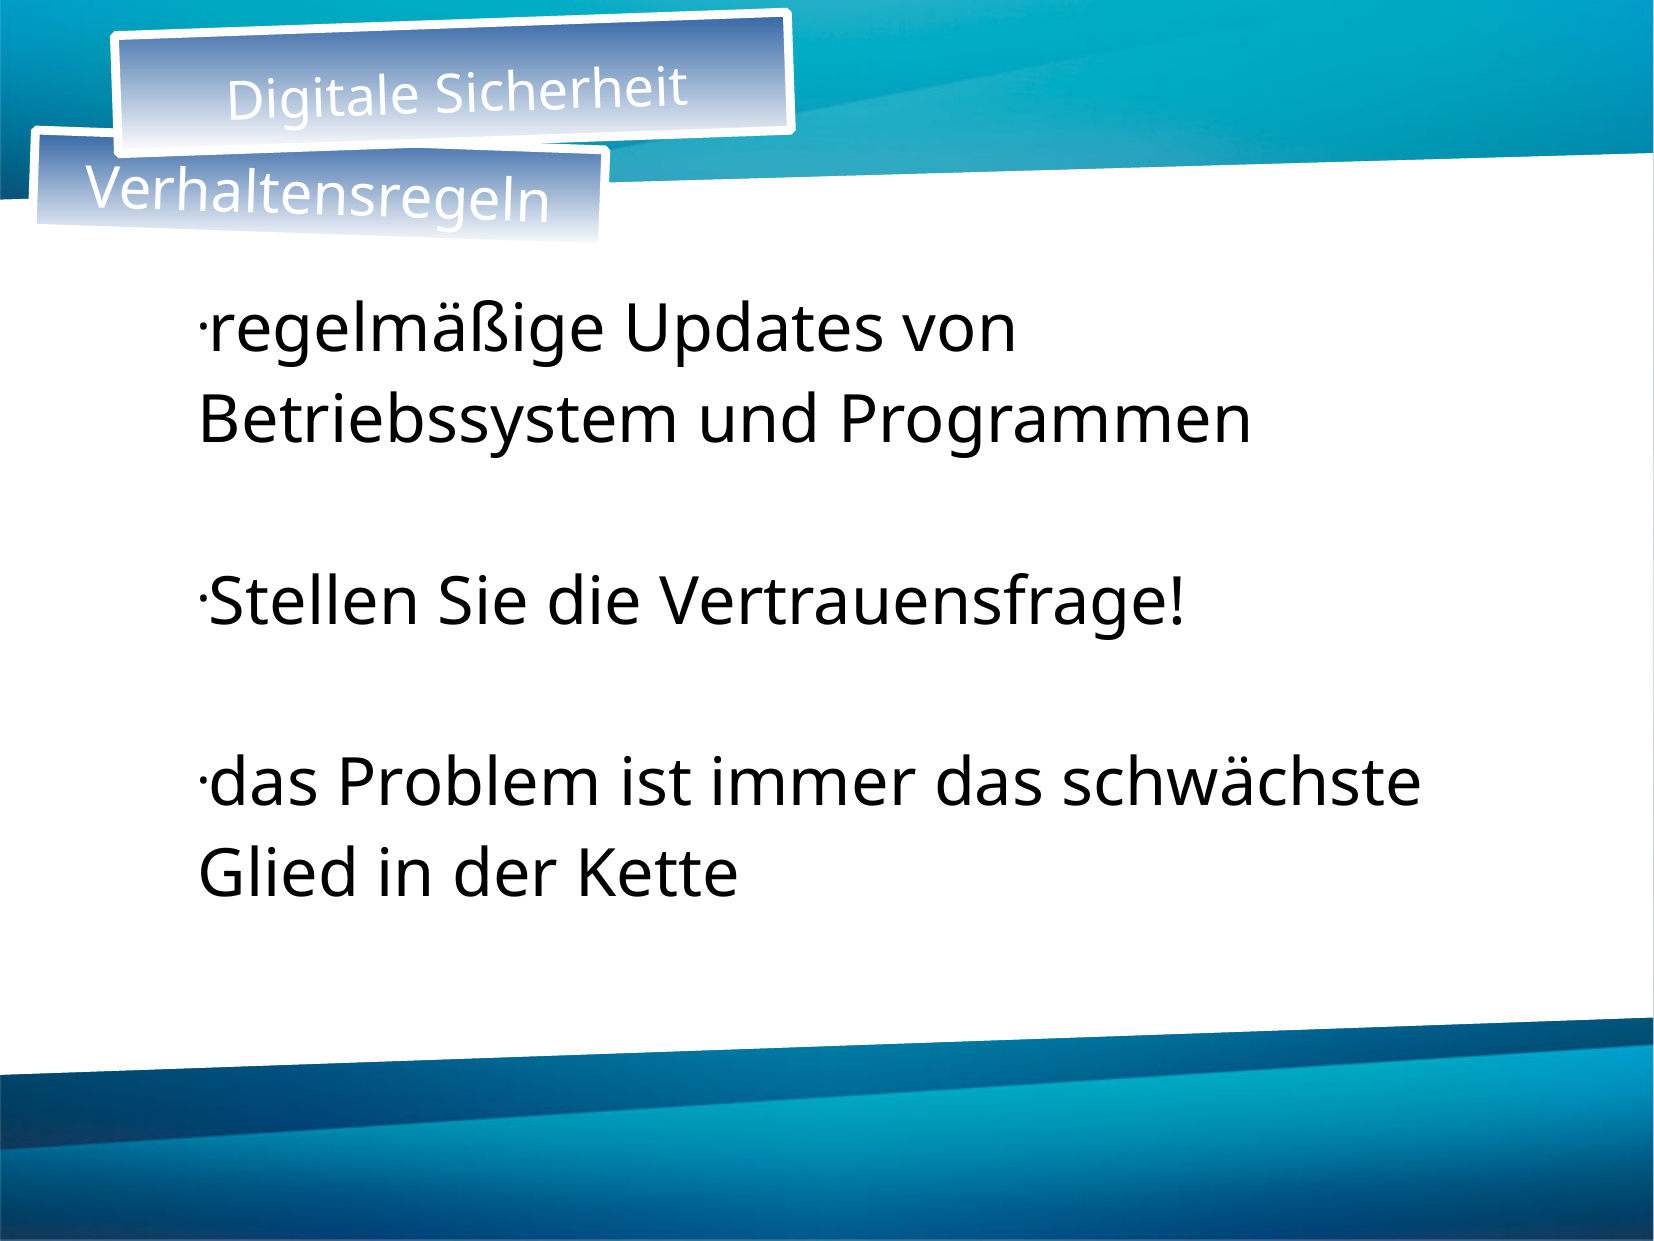

Digitale Sicherheit
Verhaltensregeln
regelmäßige Updates von Betriebssystem und Programmen
Stellen Sie die Vertrauensfrage!
das Problem ist immer das schwächste Glied in der Kette